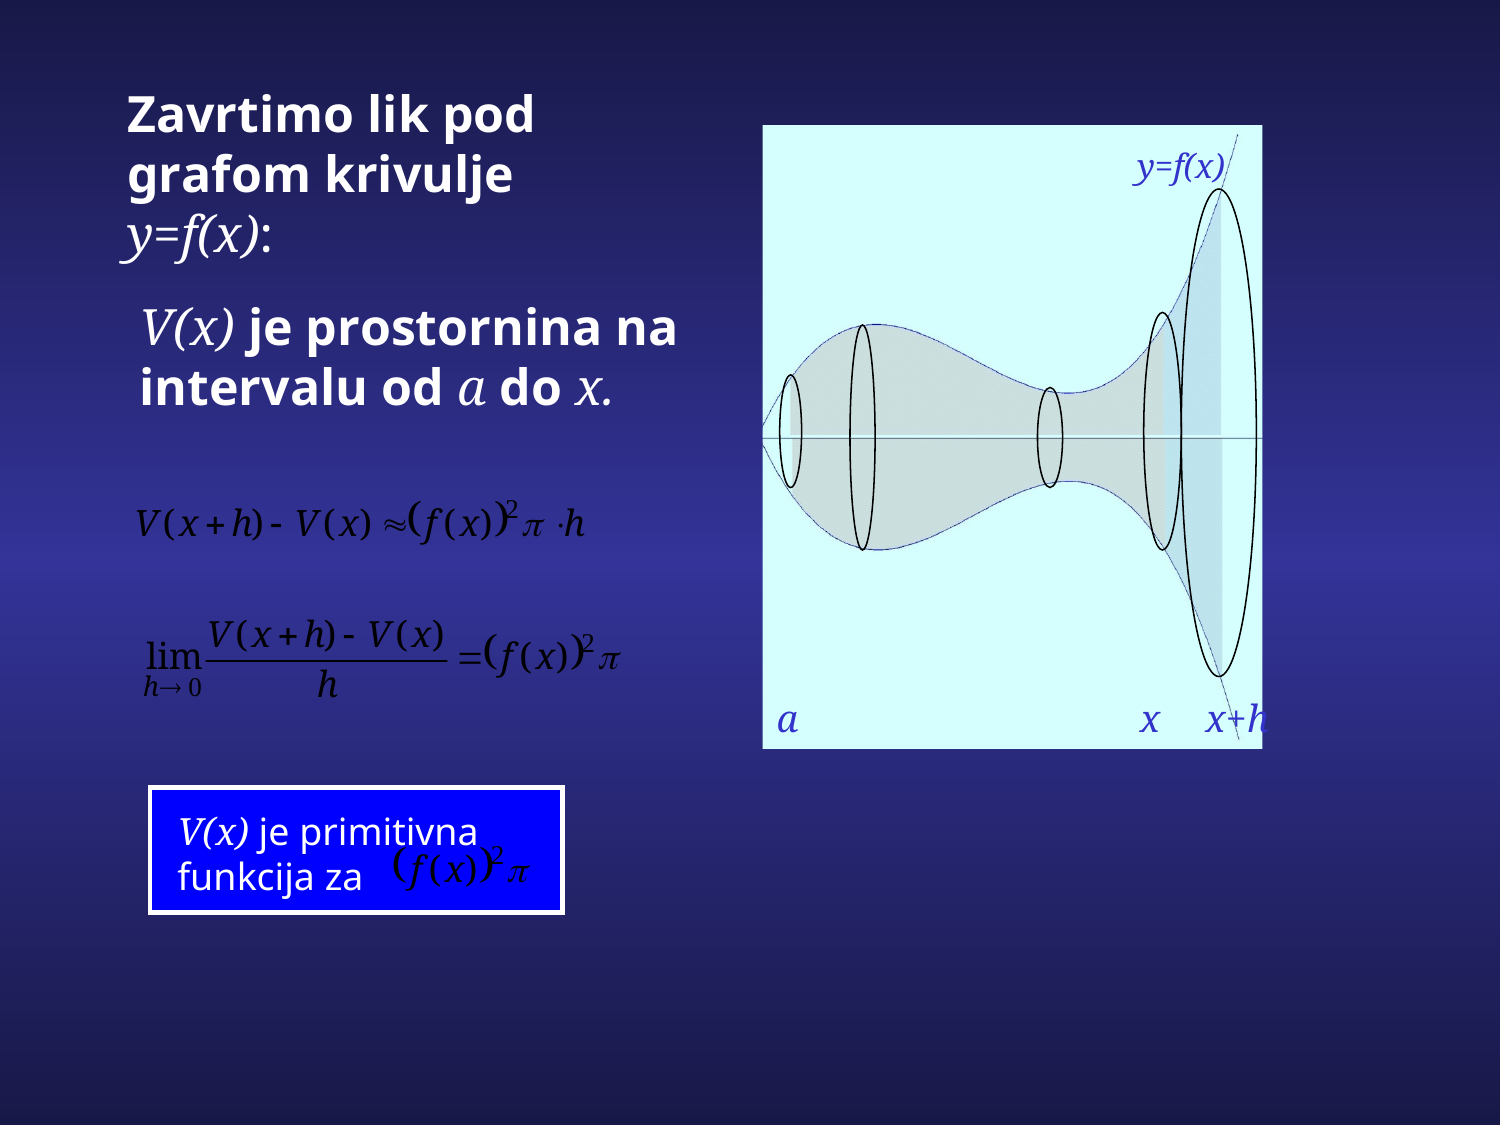

Zavrtimo lik pod grafom krivulje y=f(x):
y=f(x)
V(x) je prostornina na intervalu od a do x.
a
x
x+h
V(x) je primitivna funkcija za